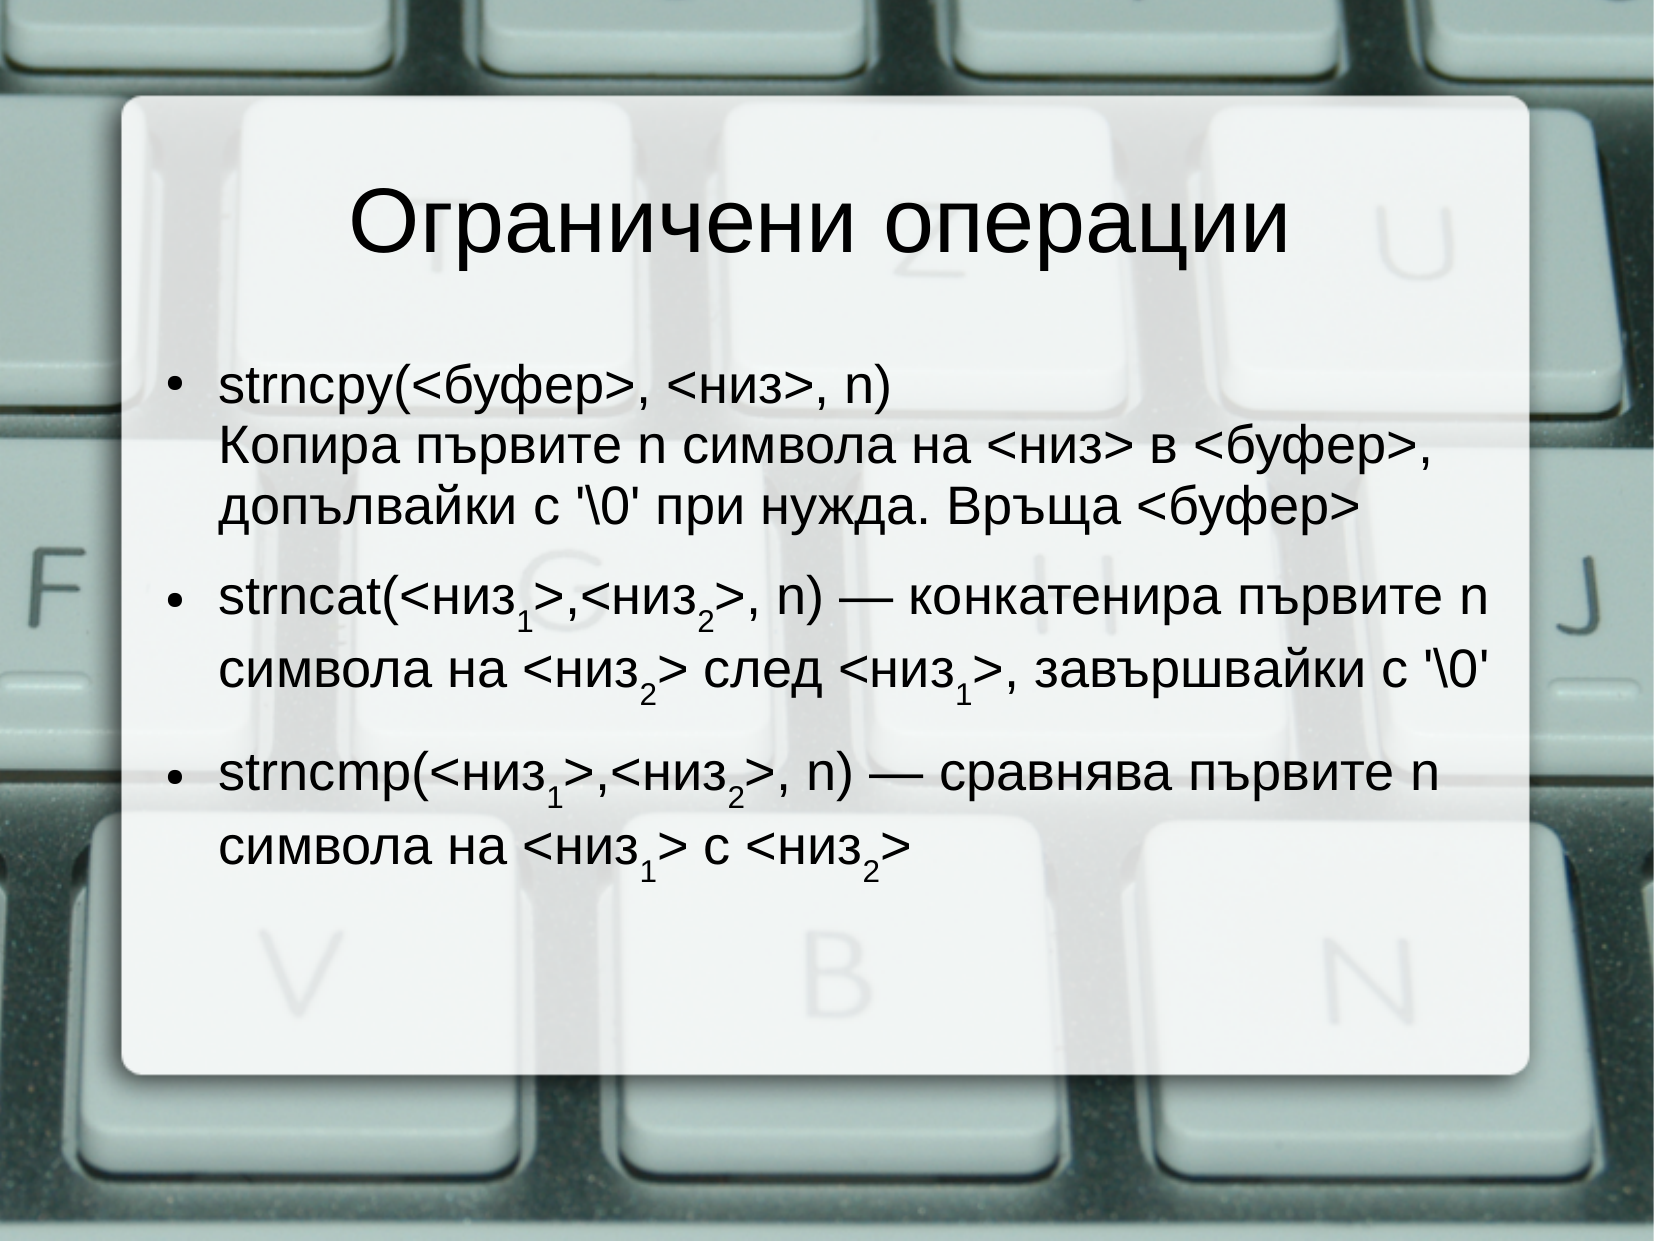

# Ограничени операции
strncpy(<буфер>, <низ>, n)
Копира първите n символа на <низ> в <буфер>, допълвайки с '\0' при нужда. Връща <буфер>
strncat(<низ1>,<низ2>, n) — конкатенира първите n символа на <низ2> след <низ1>, завършвайки с '\0'
strncmp(<низ1>,<низ2>, n) — сравнява първите n символа на <низ1> с <низ2>